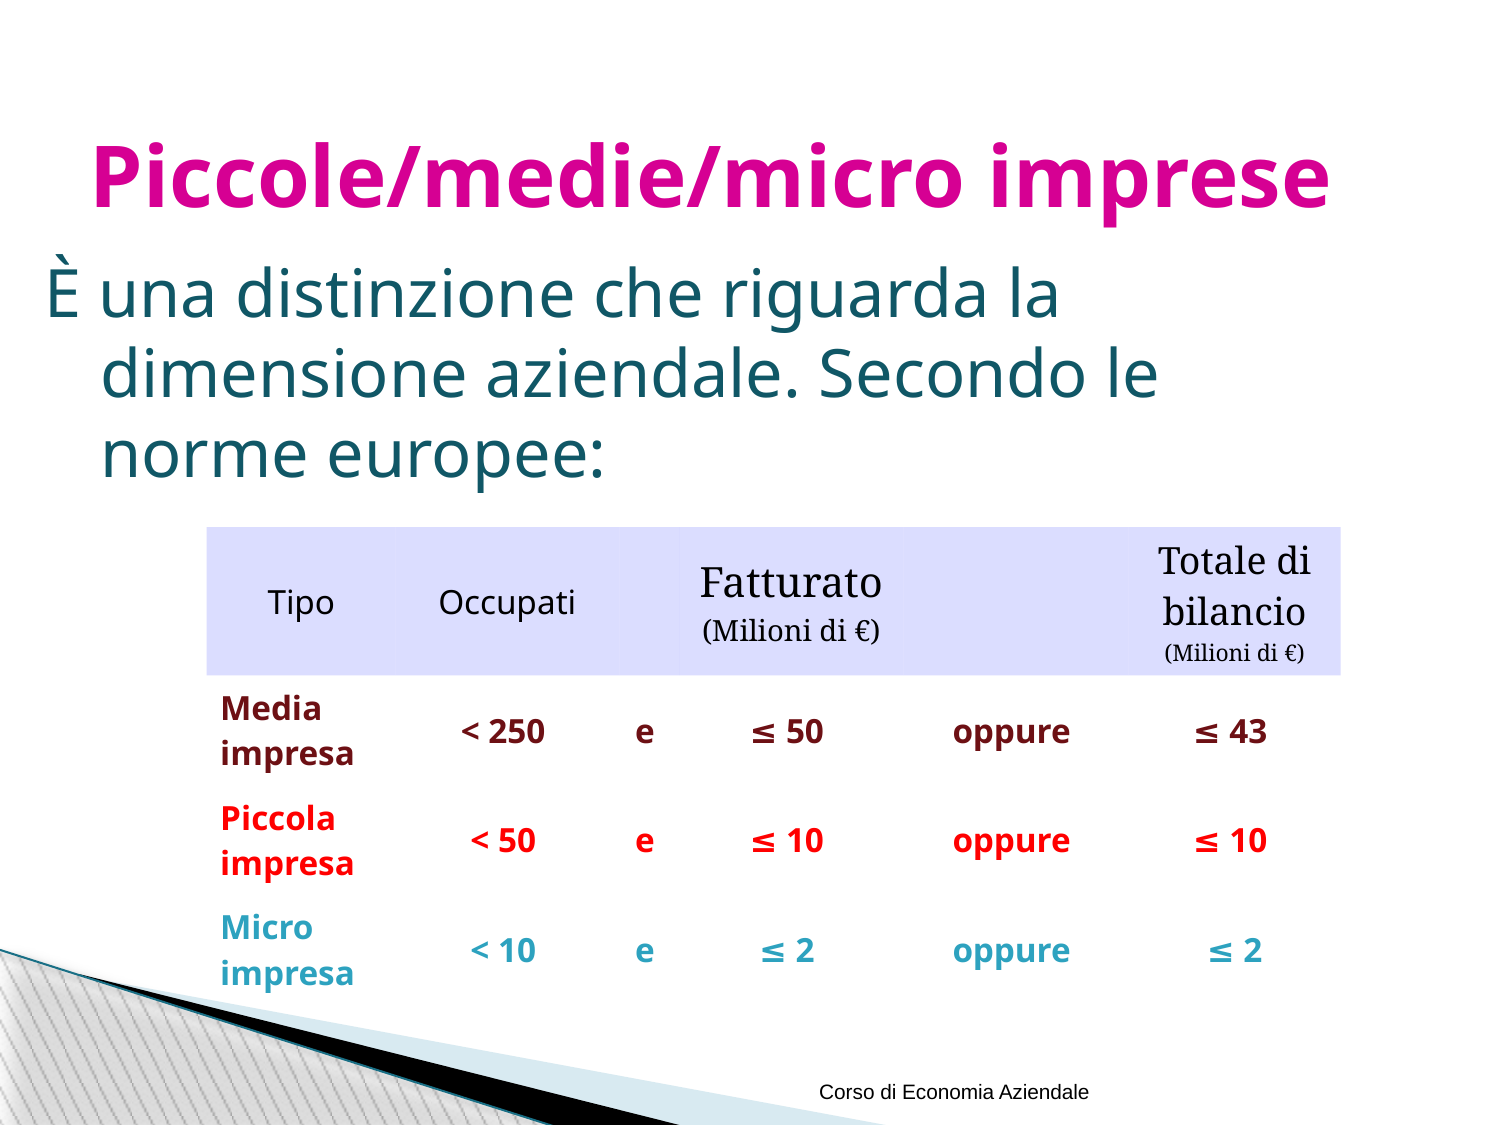

# Piccole/medie/micro imprese
È una distinzione che riguarda la dimensione aziendale. Secondo le norme europee:
| Tipo | Occupati | | Fatturato (Milioni di €) | | Totale di bilancio (Milioni di €) |
| --- | --- | --- | --- | --- | --- |
| Media impresa | < 250 | e | ≤ 50 | oppure | ≤ 43 |
| Piccola impresa | < 50 | e | ≤ 10 | oppure | ≤ 10 |
| Micro impresa | < 10 | e | ≤ 2 | oppure | ≤ 2 |
Corso di Economia Aziendale